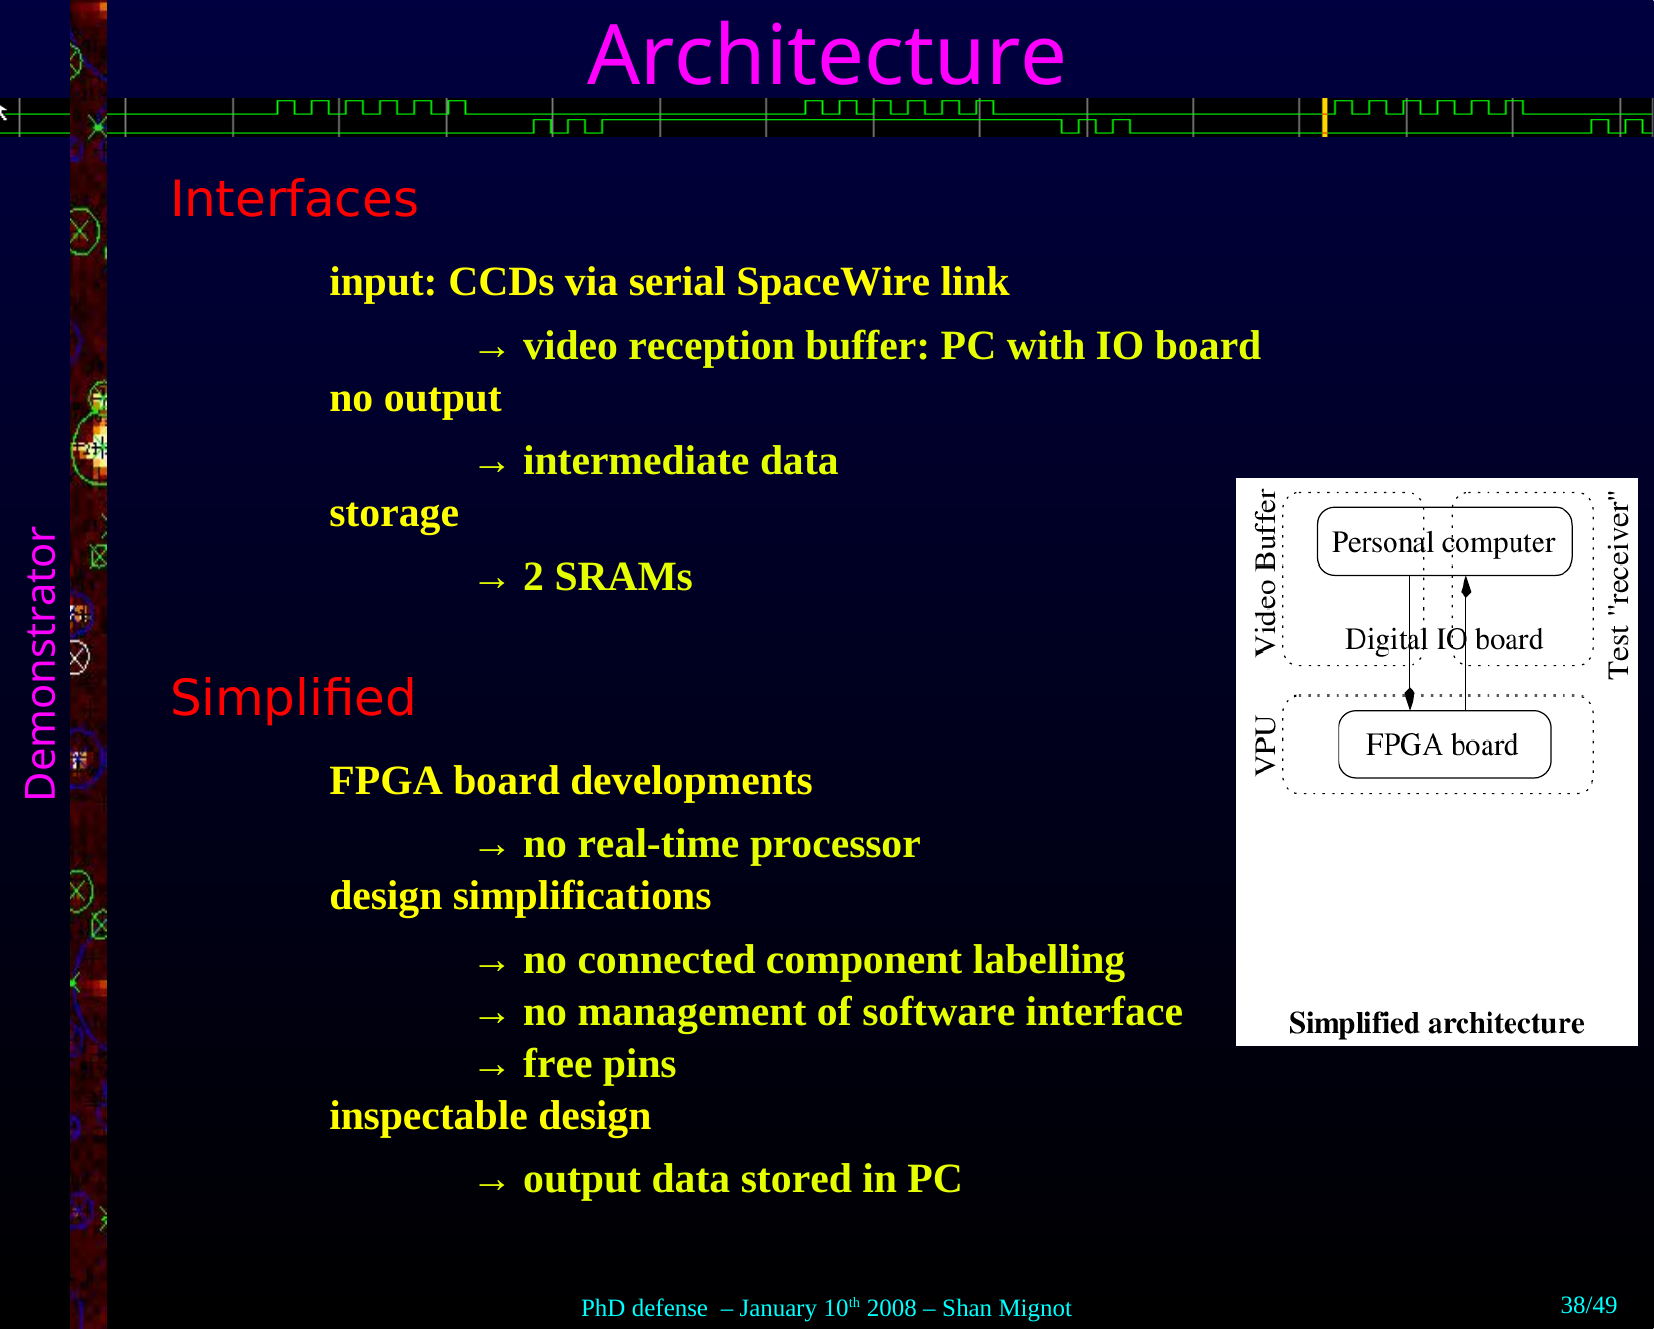

# Architecture
Interfaces
input: CCDs via serial SpaceWire link
→ video reception buffer: PC with IO board
no output
→ intermediate data
storage
→ 2 SRAMs
Simplified
FPGA board developments
→ no real-time processor
design simplifications
→ no connected component labelling
→ no management of software interface
→ free pins
inspectable design
→ output data stored in PC
Demonstrator
PhD defense – January 10th 2008 – Shan Mignot